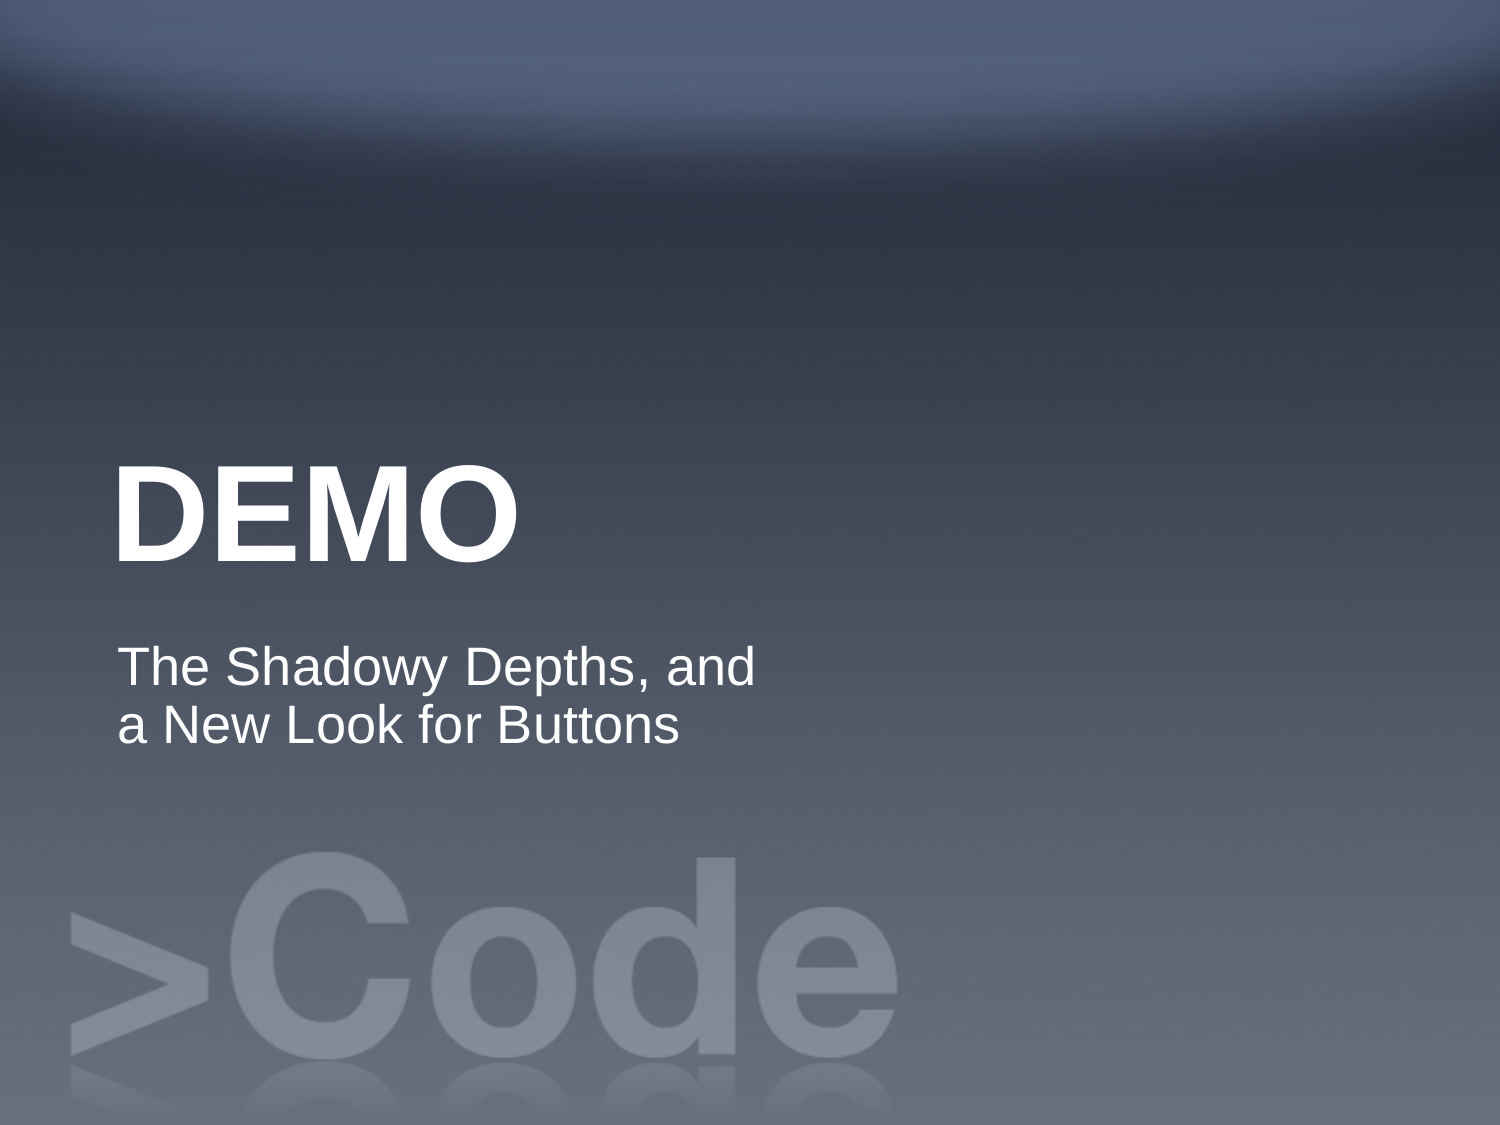

# DEMO
The Shadowy Depths, and
a New Look for Buttons